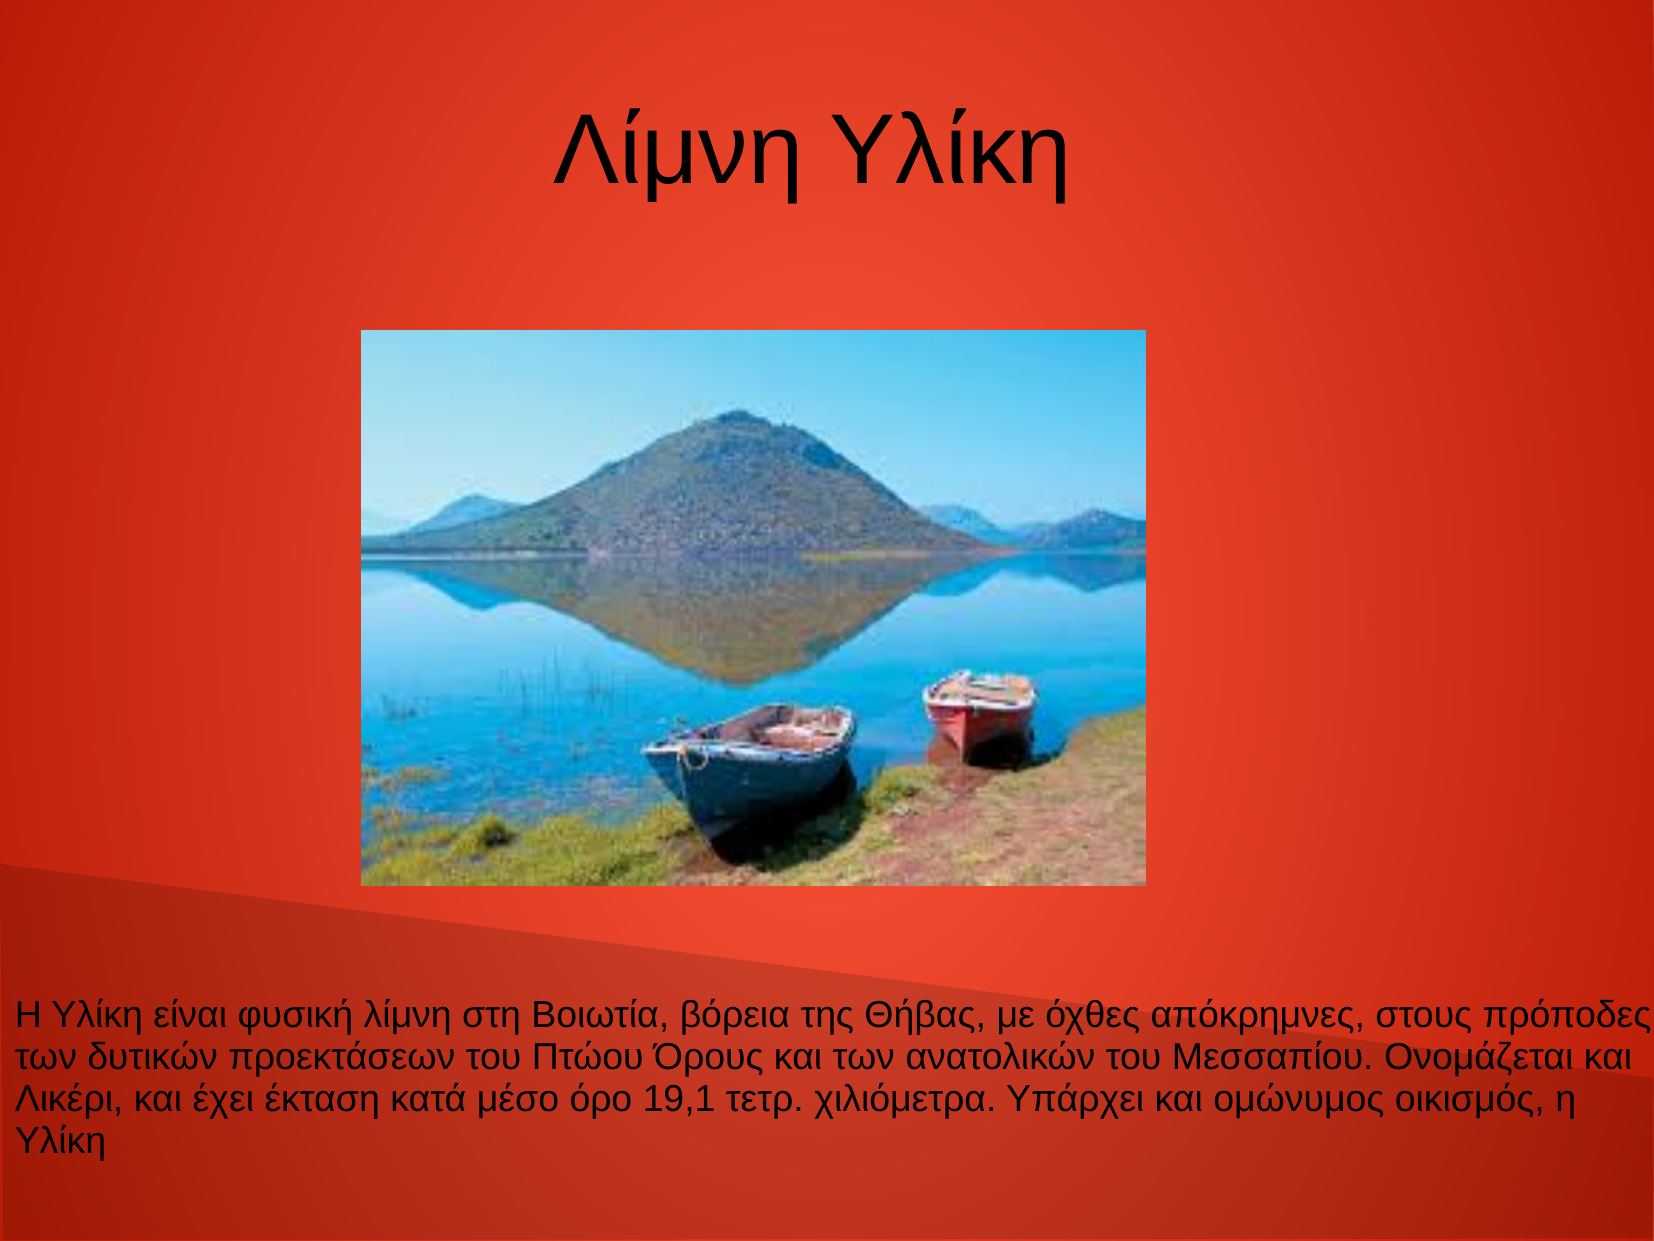

# Λίμνη Υλίκη
Η Υλίκη είναι φυσική λίμνη στη Βοιωτία, βόρεια της Θήβας, με όχθες απόκρημνες, στους πρόποδες των δυτικών προεκτάσεων του Πτώου Όρους και των ανατολικών του Μεσσαπίου. Ονομάζεται και Λικέρι, και έχει έκταση κατά μέσο όρο 19,1 τετρ. χιλιόμετρα. Υπάρχει και ομώνυμος οικισμός, η Υλίκη